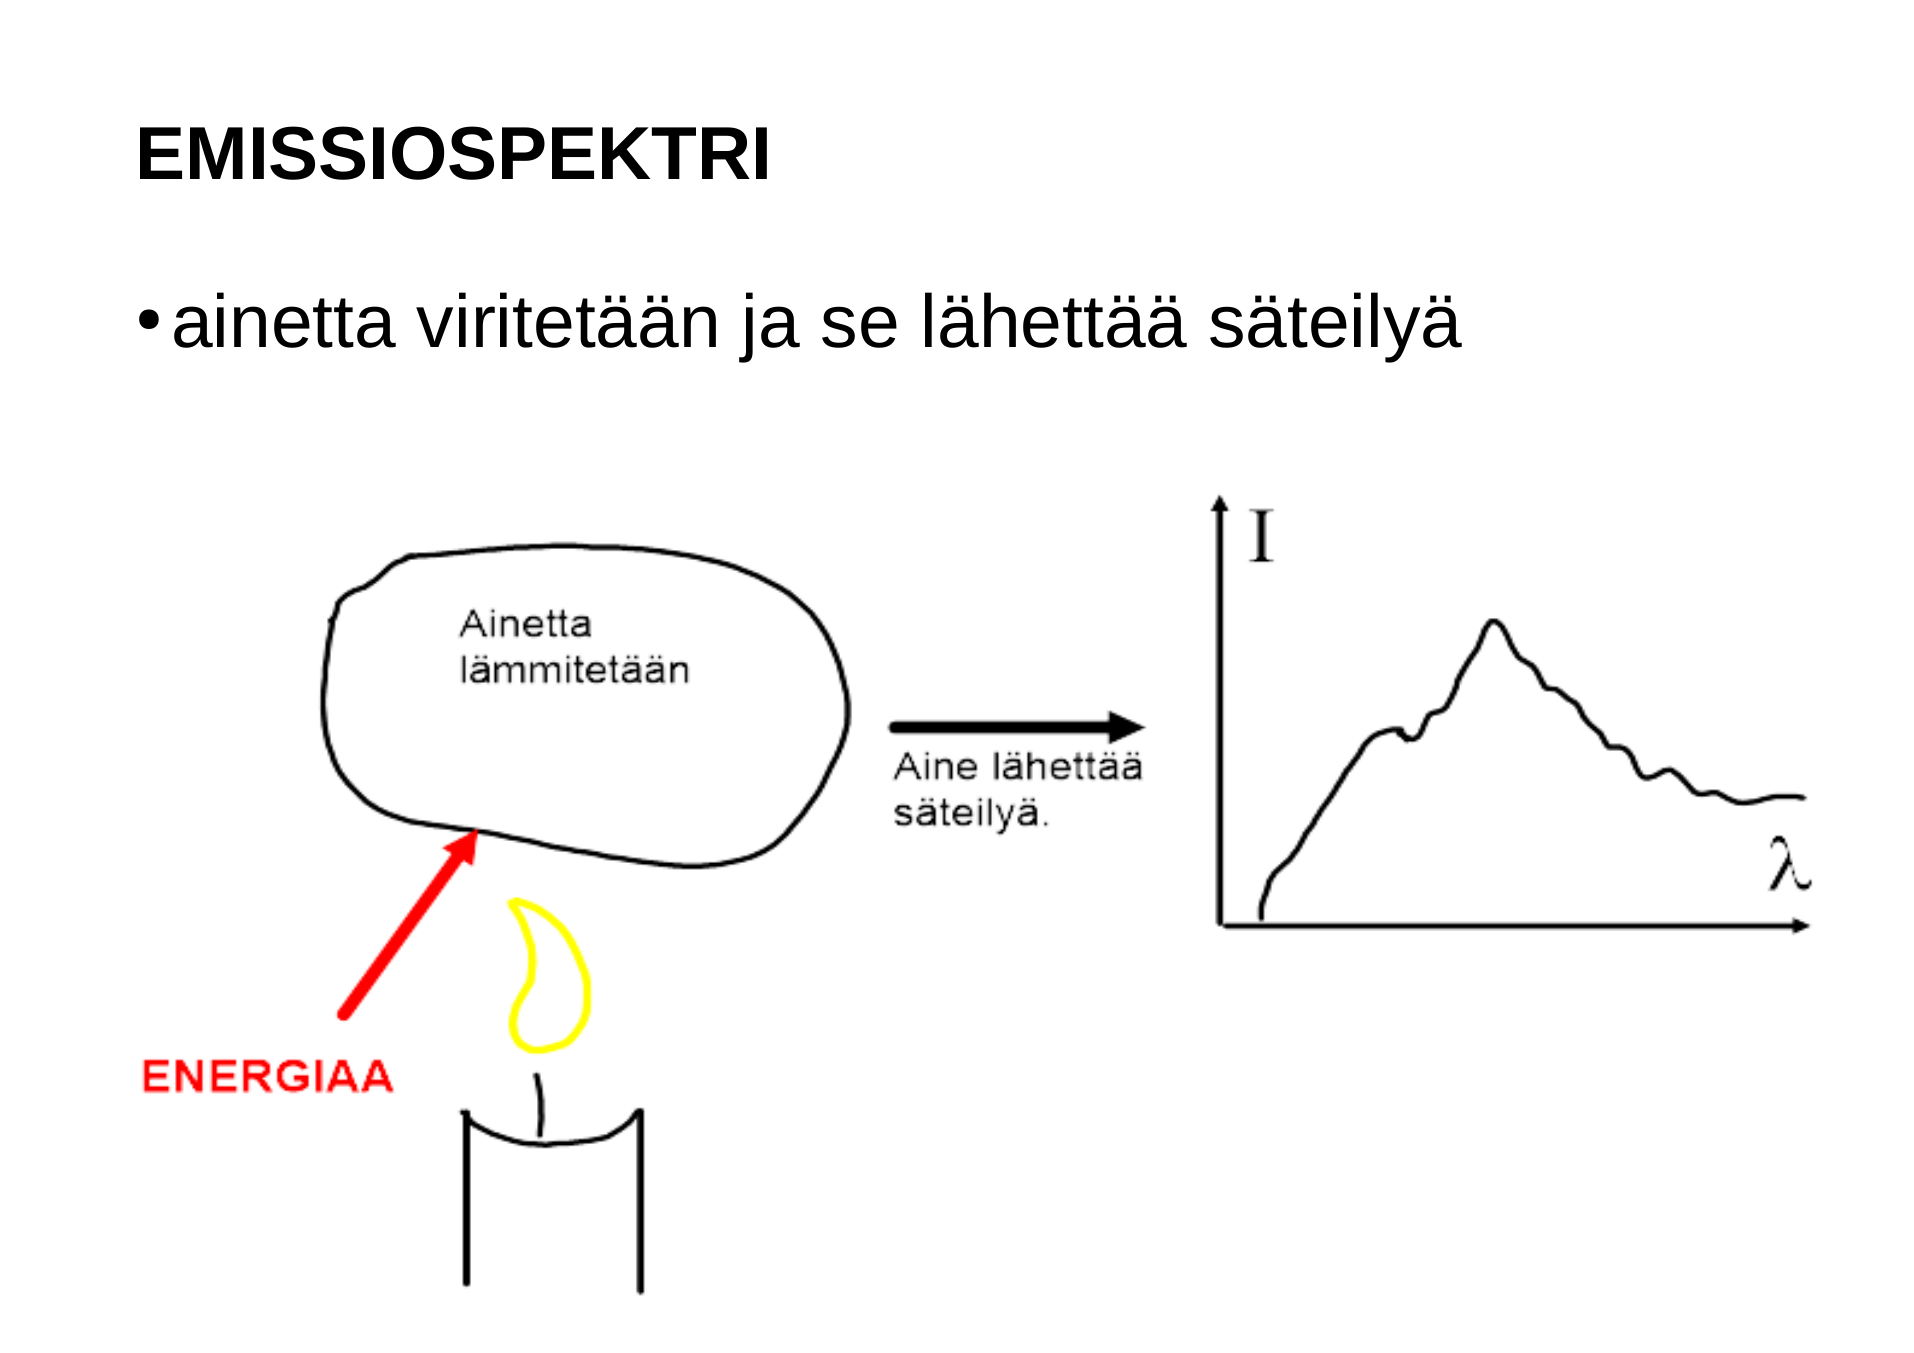

EMISSIOSPEKTRI
ainetta viritetään ja se lähettää säteilyä